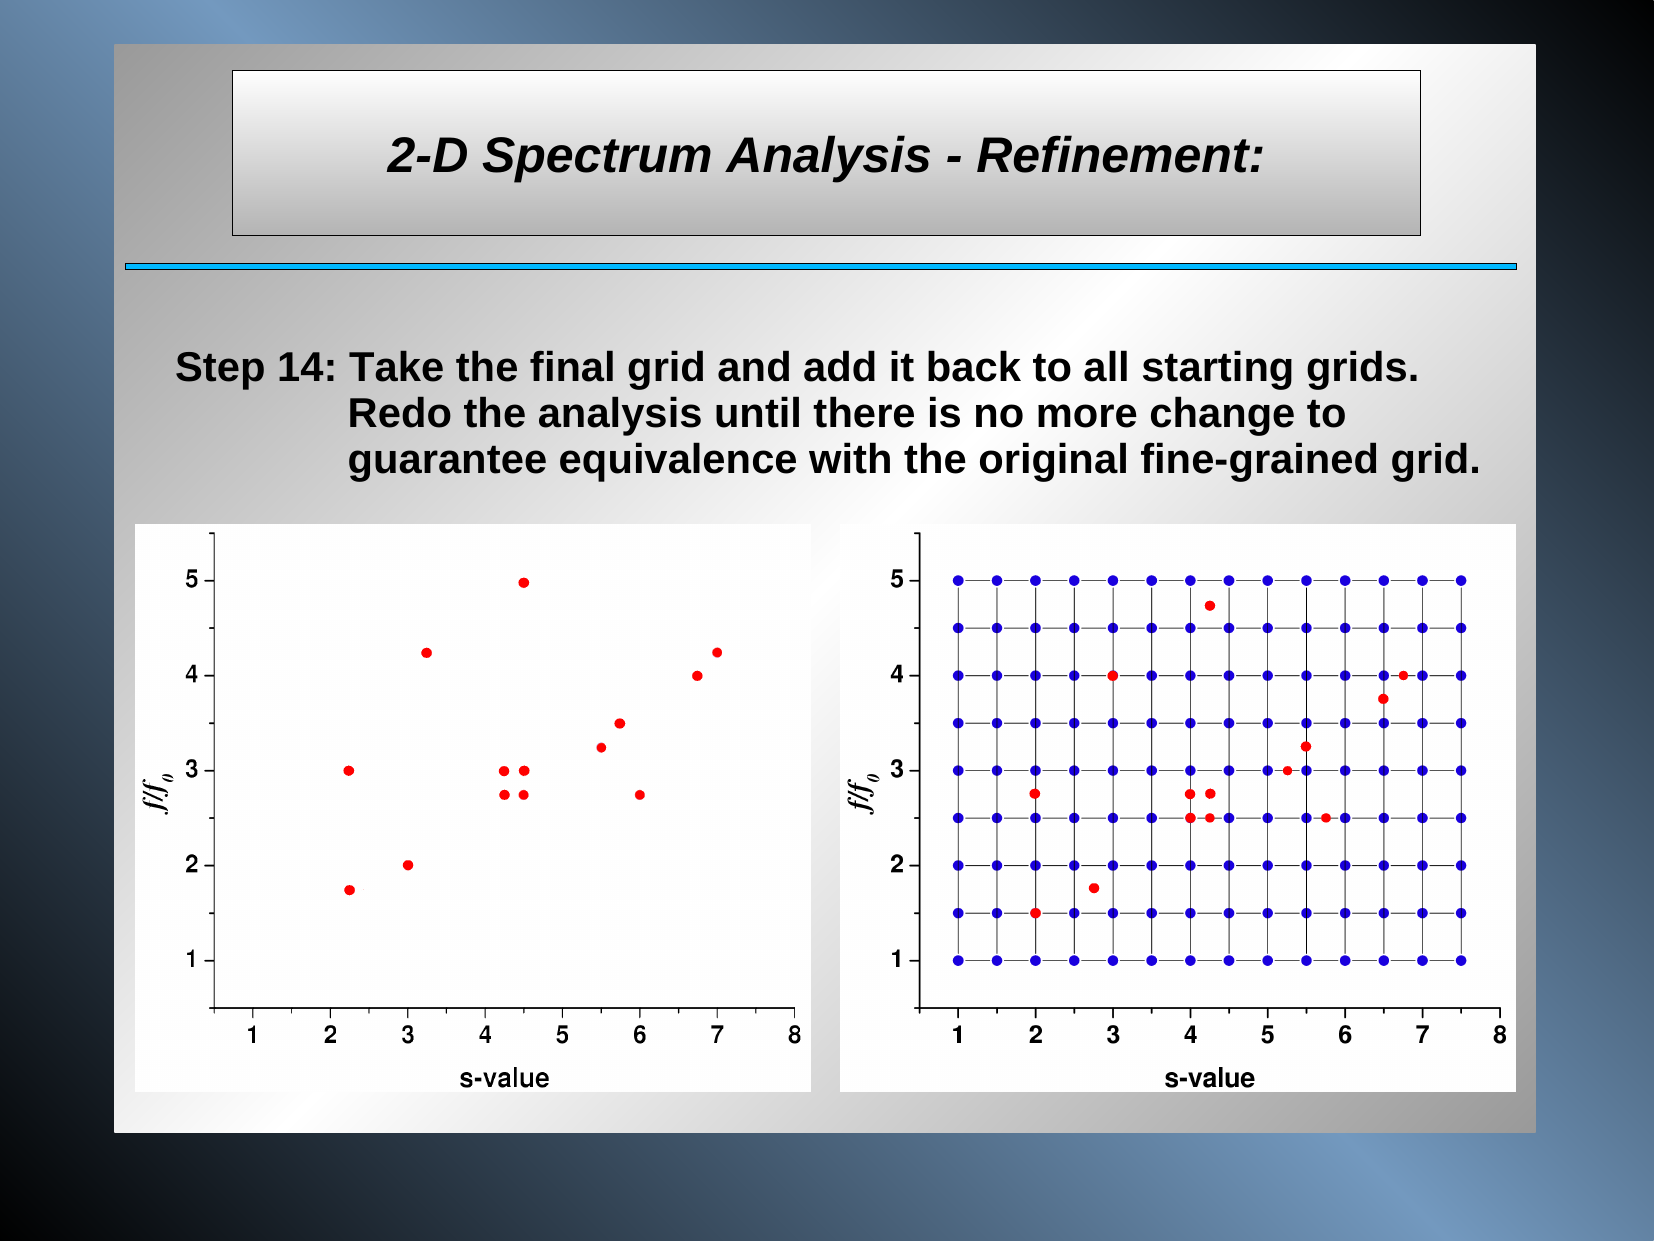

2-D Spectrum Analysis - Refinement:
Step 14: Take the final grid and add it back to all starting grids. Redo the analysis until there is no more change to guarantee equivalence with the original fine-grained grid.